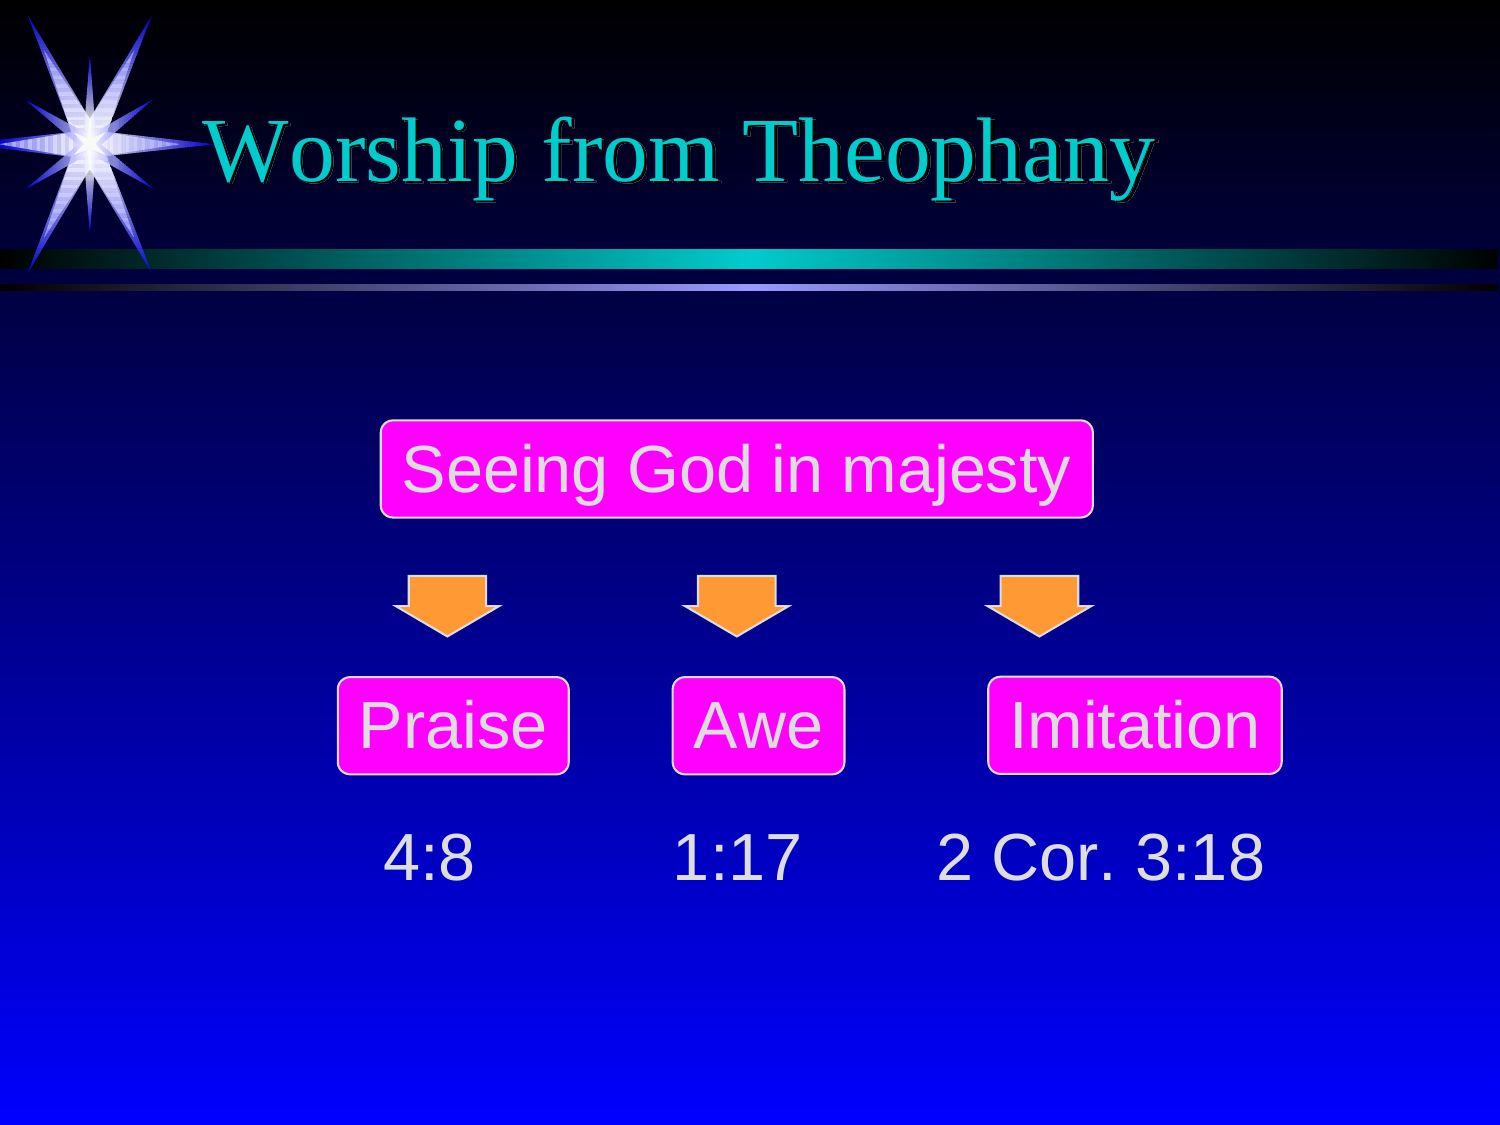

# Worship from Theophany
Seeing God in majesty
Imitation
Praise
Awe
4:8
1:17
2 Cor. 3:18